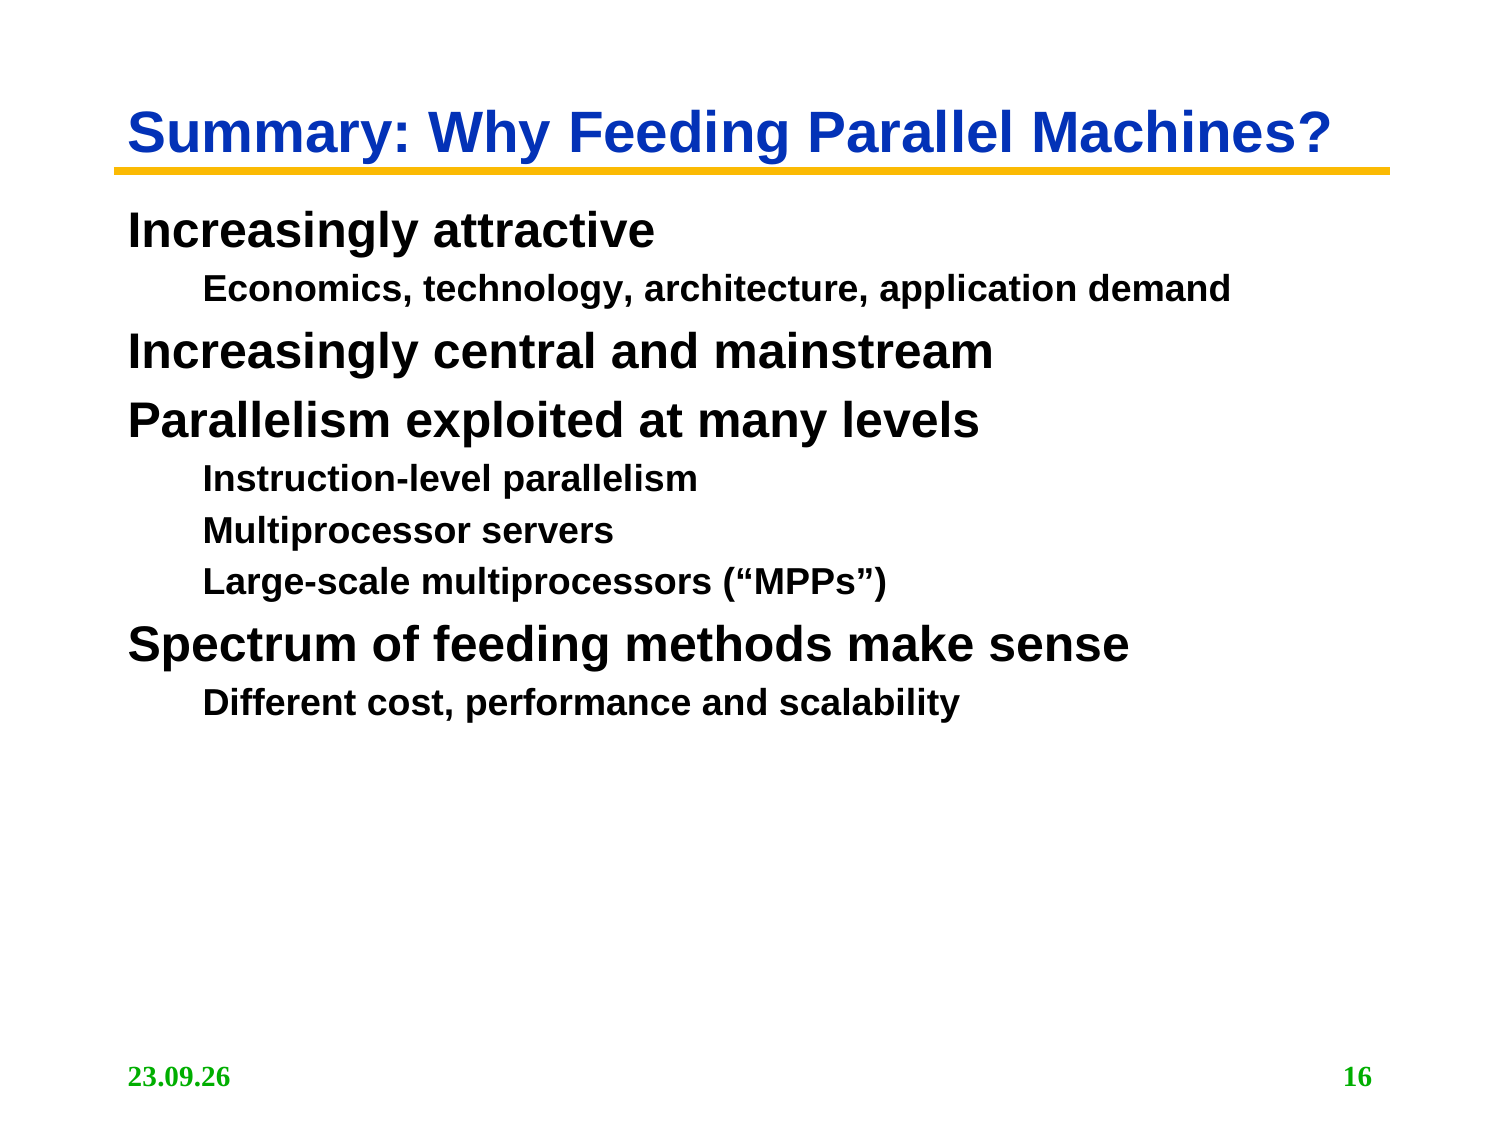

# Summary: Why Feeding Parallel Machines?
Increasingly attractive
Economics, technology, architecture, application demand
Increasingly central and mainstream
Parallelism exploited at many levels
Instruction-level parallelism
Multiprocessor servers
Large-scale multiprocessors (“MPPs”)
Spectrum of feeding methods make sense
Different cost, performance and scalability
CS258 S99
16